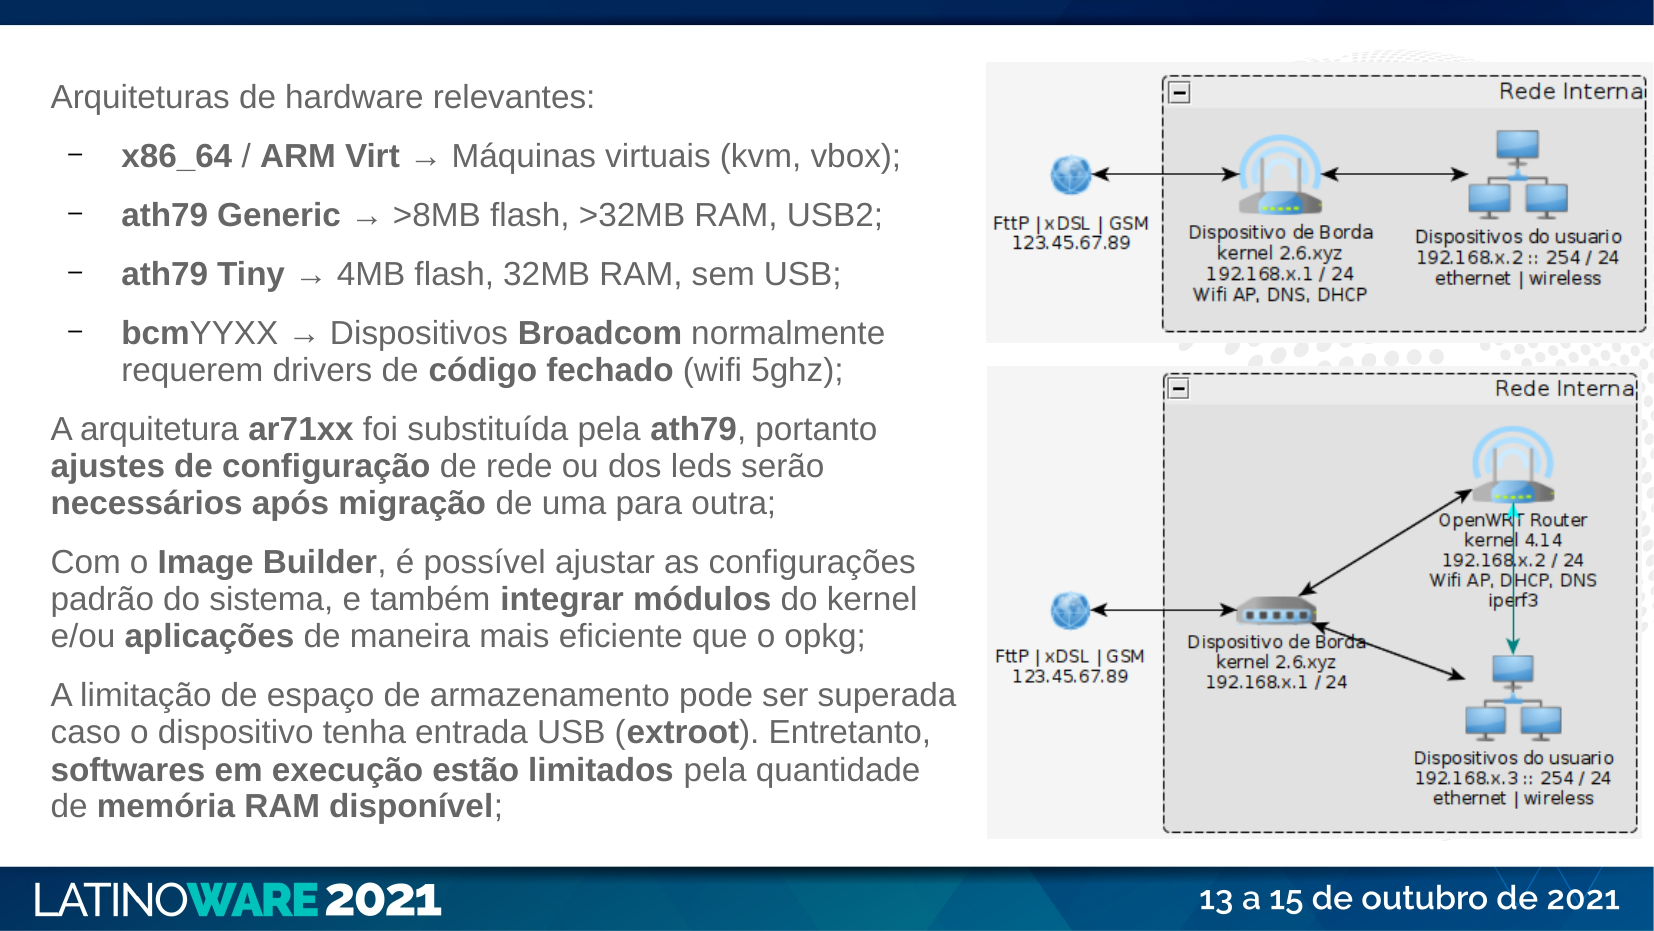

Arquiteturas de hardware relevantes:
x86_64 / ARM Virt → Máquinas virtuais (kvm, vbox);
ath79 Generic → >8MB flash, >32MB RAM, USB2;
ath79 Tiny → 4MB flash, 32MB RAM, sem USB;
bcmYYXX → Dispositivos Broadcom normalmente requerem drivers de código fechado (wifi 5ghz);
A arquitetura ar71xx foi substituída pela ath79, portanto ajustes de configuração de rede ou dos leds serão necessários após migração de uma para outra;
Com o Image Builder, é possível ajustar as configurações padrão do sistema, e também integrar módulos do kernel e/ou aplicações de maneira mais eficiente que o opkg;
A limitação de espaço de armazenamento pode ser superada caso o dispositivo tenha entrada USB (extroot). Entretanto, softwares em execução estão limitados pela quantidade de memória RAM disponível;